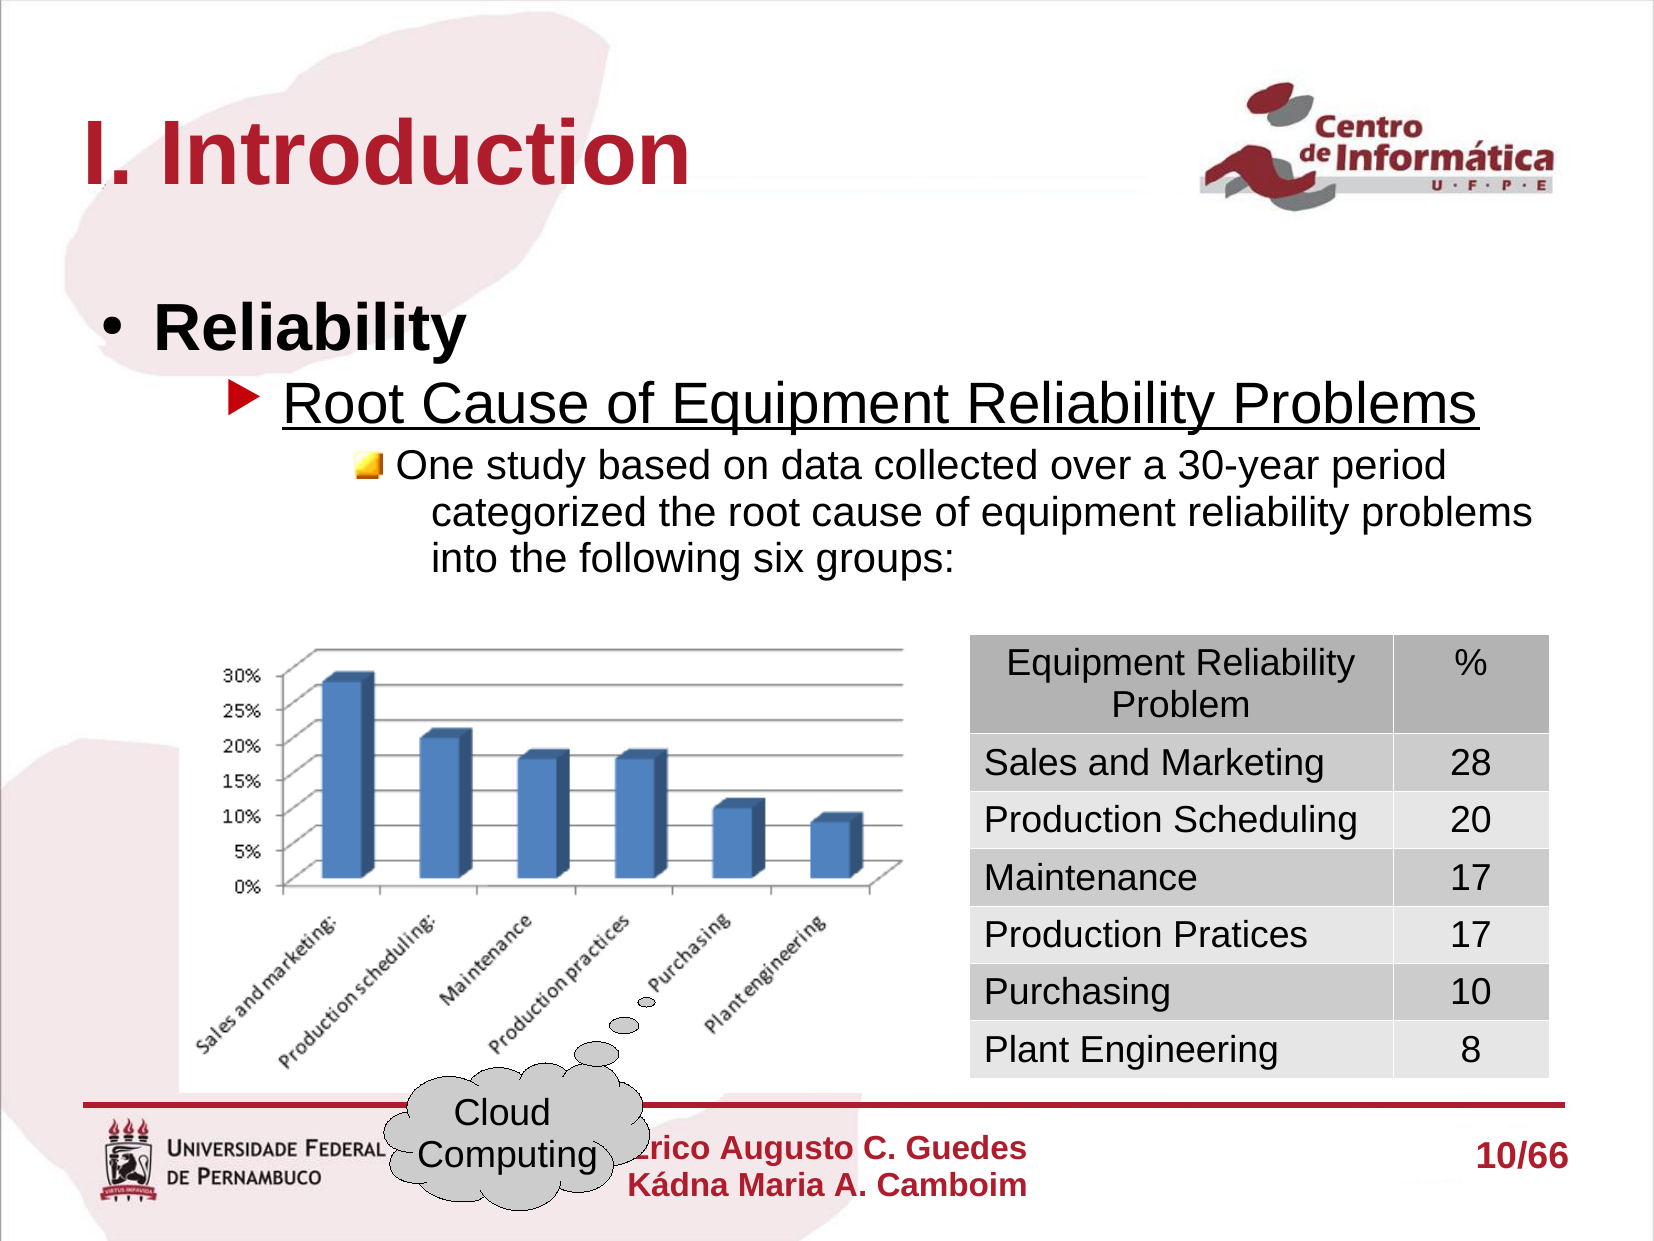

# I. Introduction
Reliability
 Root Cause of Equipment Reliability Problems
One study based on data collected over a 30-year period categorized the root cause of equipment reliability problems into the following six groups:
| Equipment Reliability Problem | % |
| --- | --- |
| Sales and Marketing | 28 |
| Production Scheduling | 20 |
| Maintenance | 17 |
| Production Pratices | 17 |
| Purchasing | 10 |
| Plant Engineering | 8 |
Cloud
Computing